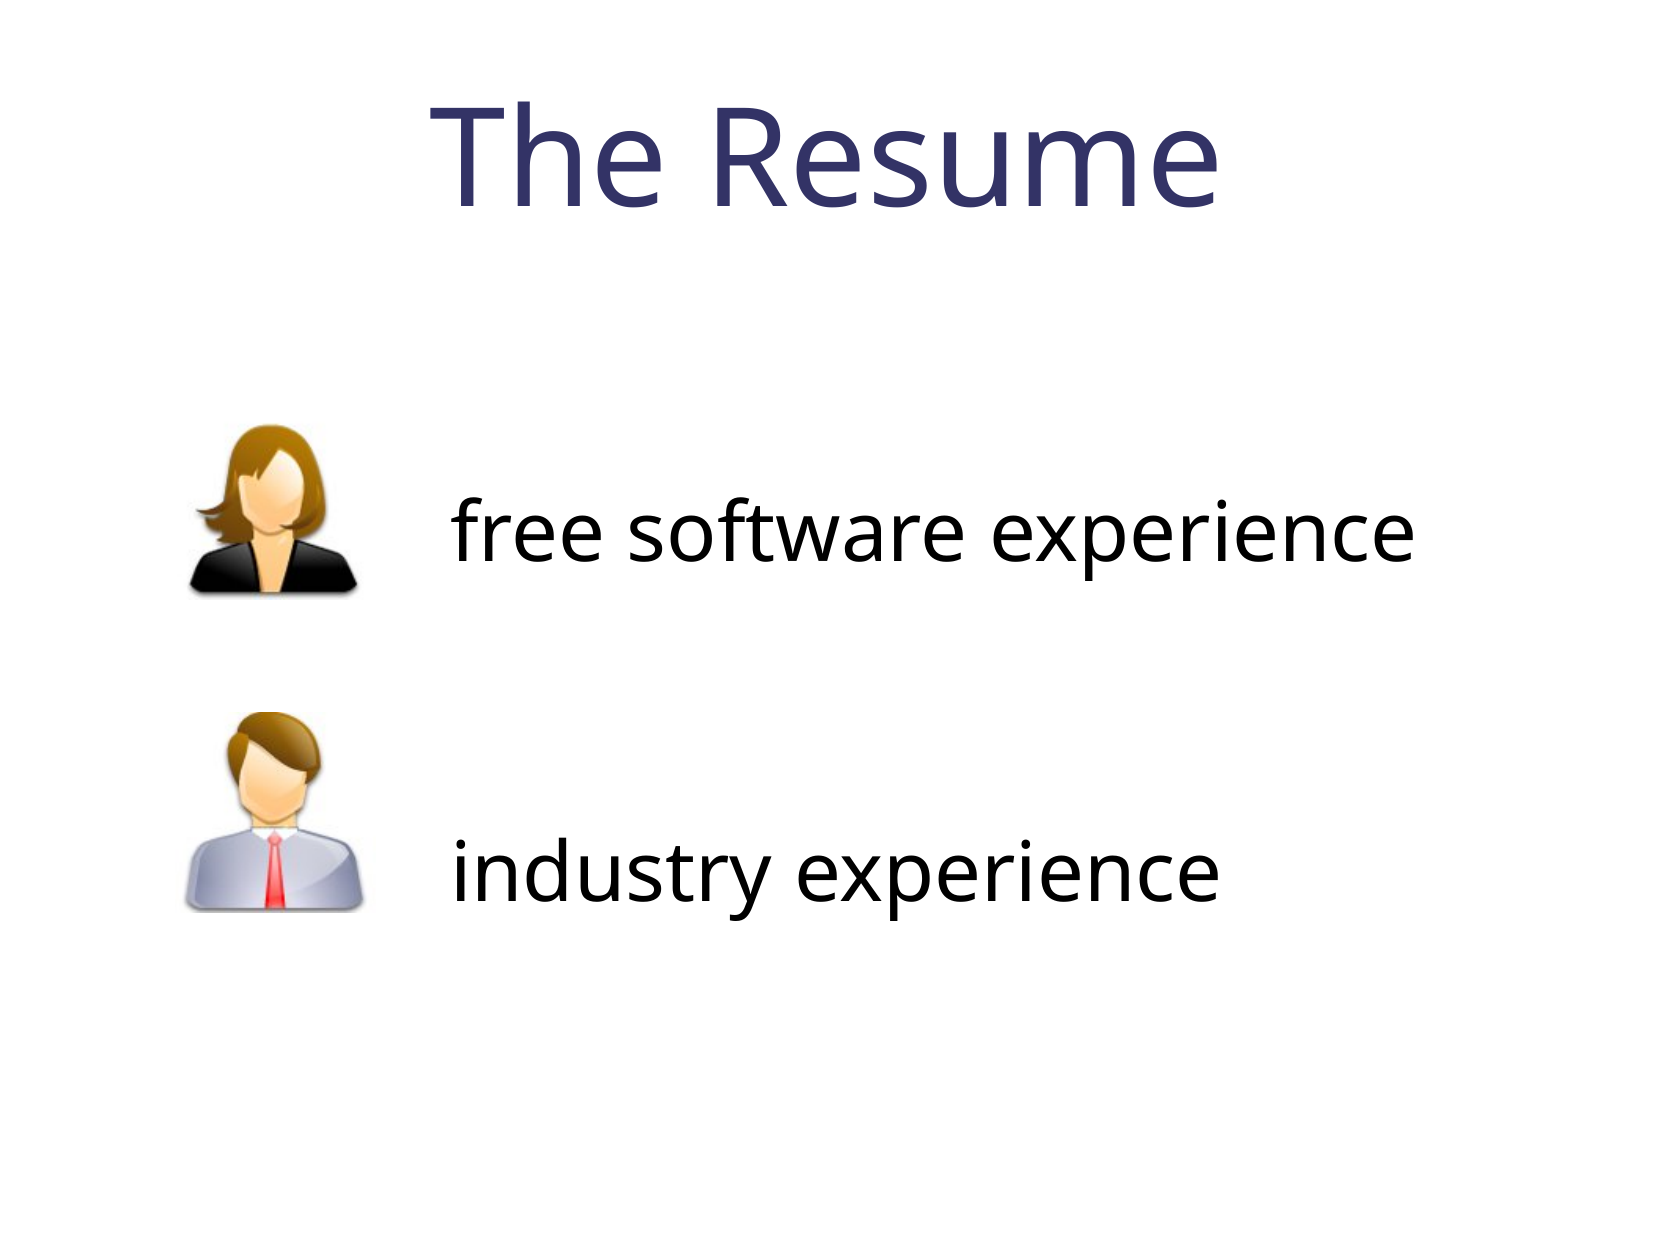

# The Resume
free software experience
industry experience